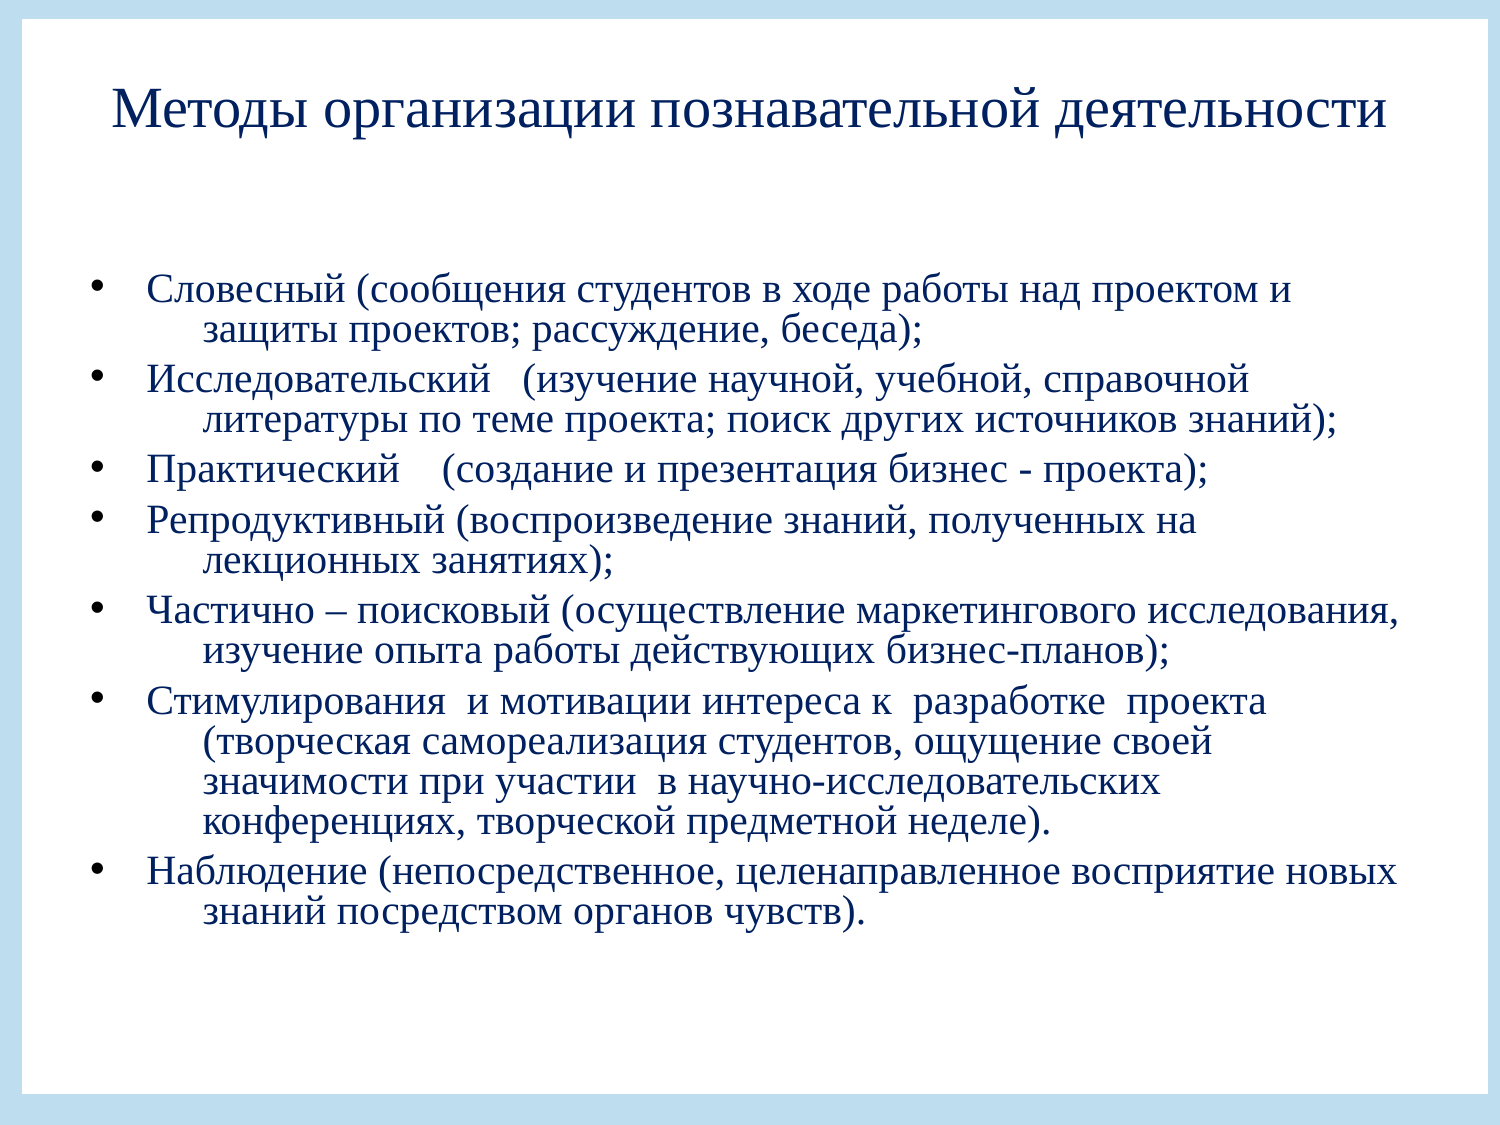

# Методы организации познавательной деятельности
Словесный (сообщения студентов в ходе работы над проектом и защиты проектов; рассуждение, беседа);
Исследовательский (изучение научной, учебной, справочной литературы по теме проекта; поиск других источников знаний);
Практический (создание и презентация бизнес - проекта);
Репродуктивный (воспроизведение знаний, полученных на лекционных занятиях);
Частично – поисковый (осуществление маркетингового исследования, изучение опыта работы действующих бизнес-планов);
Стимулирования и мотивации интереса к разработке проекта (творческая самореализация студентов, ощущение своей значимости при участии в научно-исследовательских конференциях, творческой предметной неделе).
Наблюдение (непосредственное, целенаправленное восприятие новых знаний посредством органов чувств).